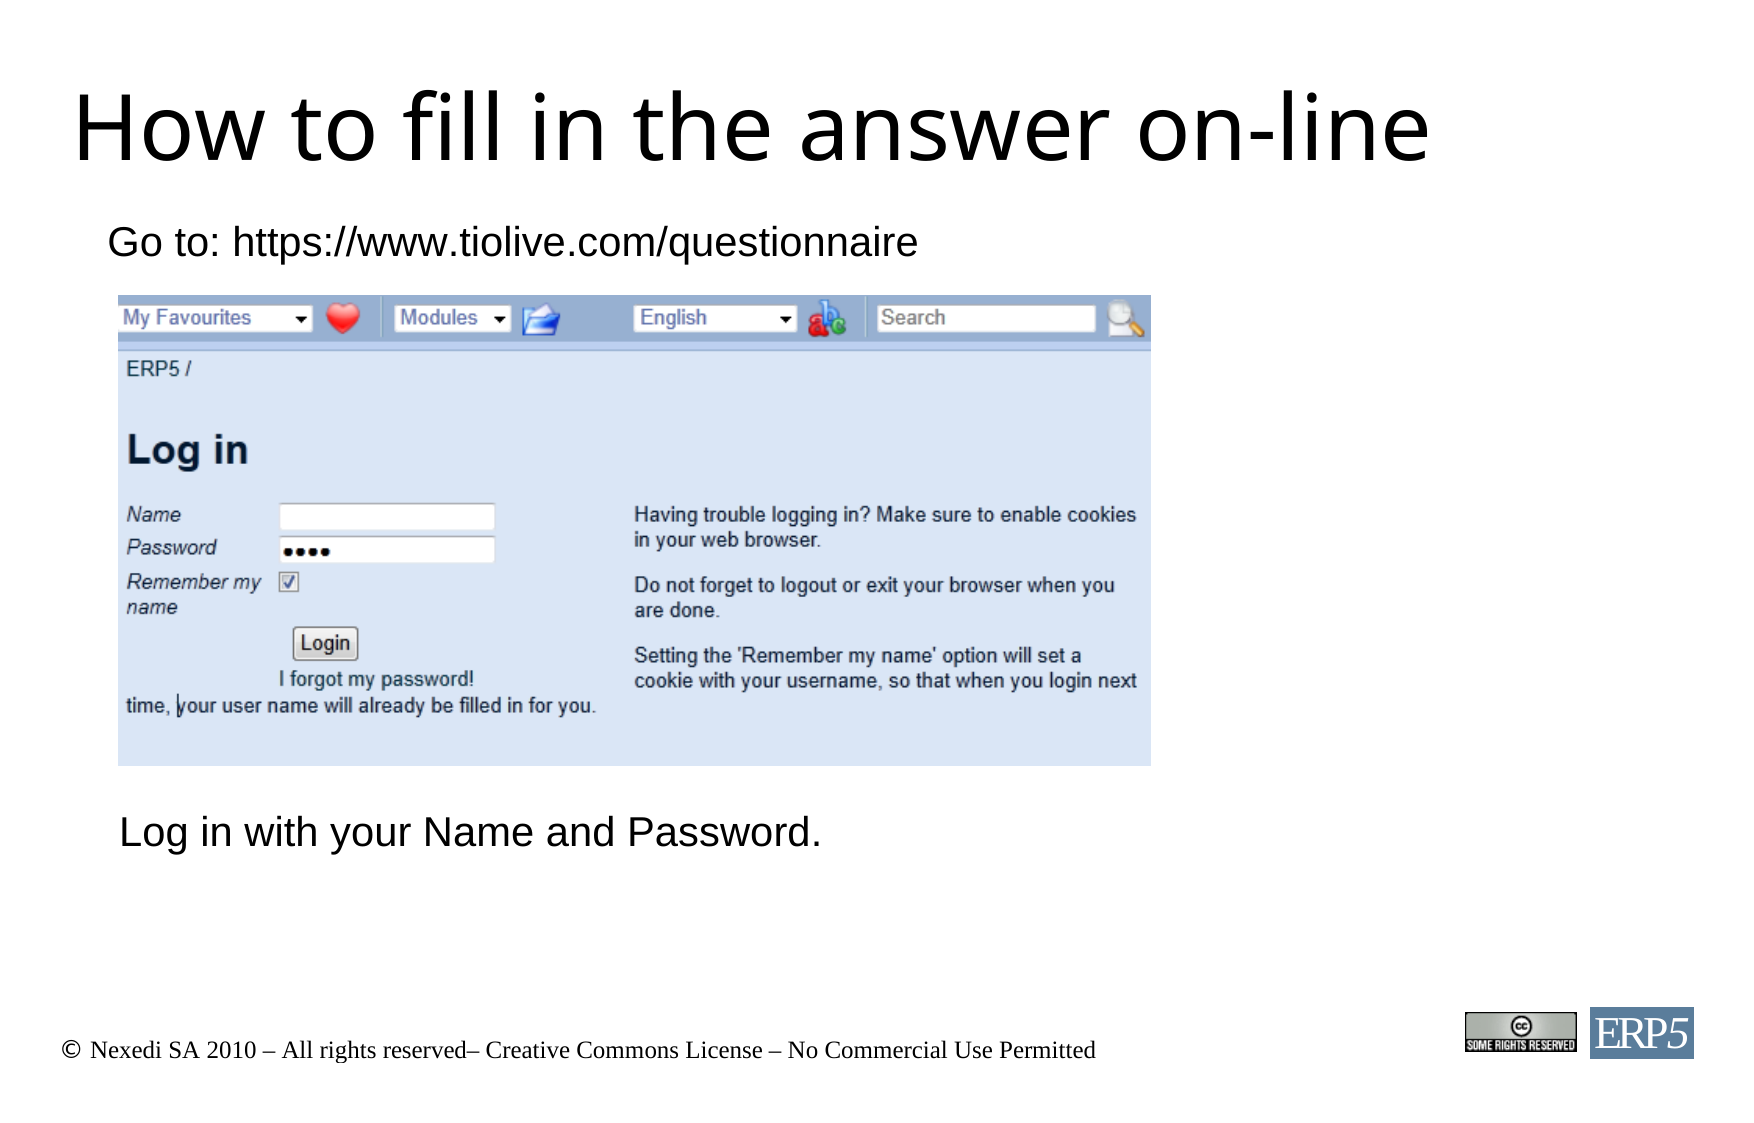

# How to fill in the answer on-line
Go to: https://www.tiolive.com/questionnaire
Log in with your Name and Password.